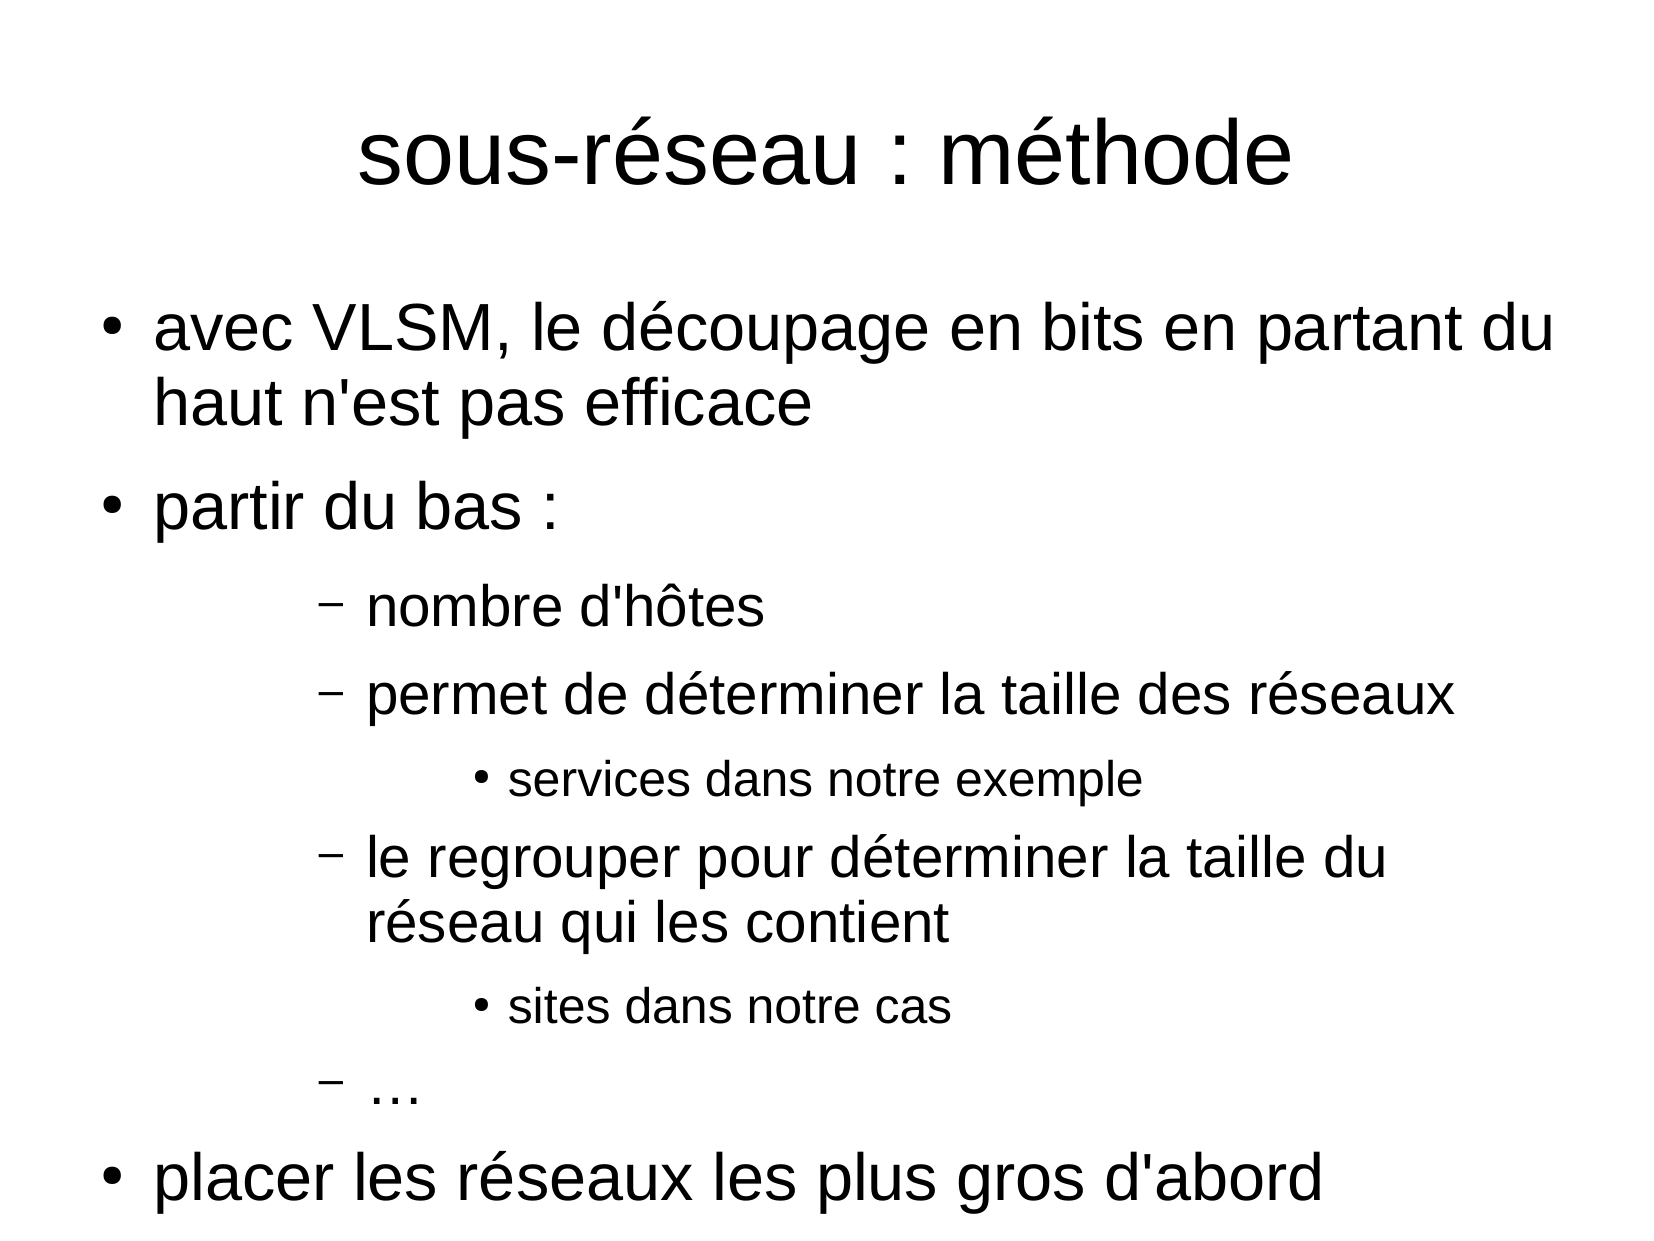

# sous-réseau : méthode
avec VLSM, le découpage en bits en partant du haut n'est pas efficace
partir du bas :
nombre d'hôtes
permet de déterminer la taille des réseaux
services dans notre exemple
le regrouper pour déterminer la taille du réseau qui les contient
sites dans notre cas
…
placer les réseaux les plus gros d'abord